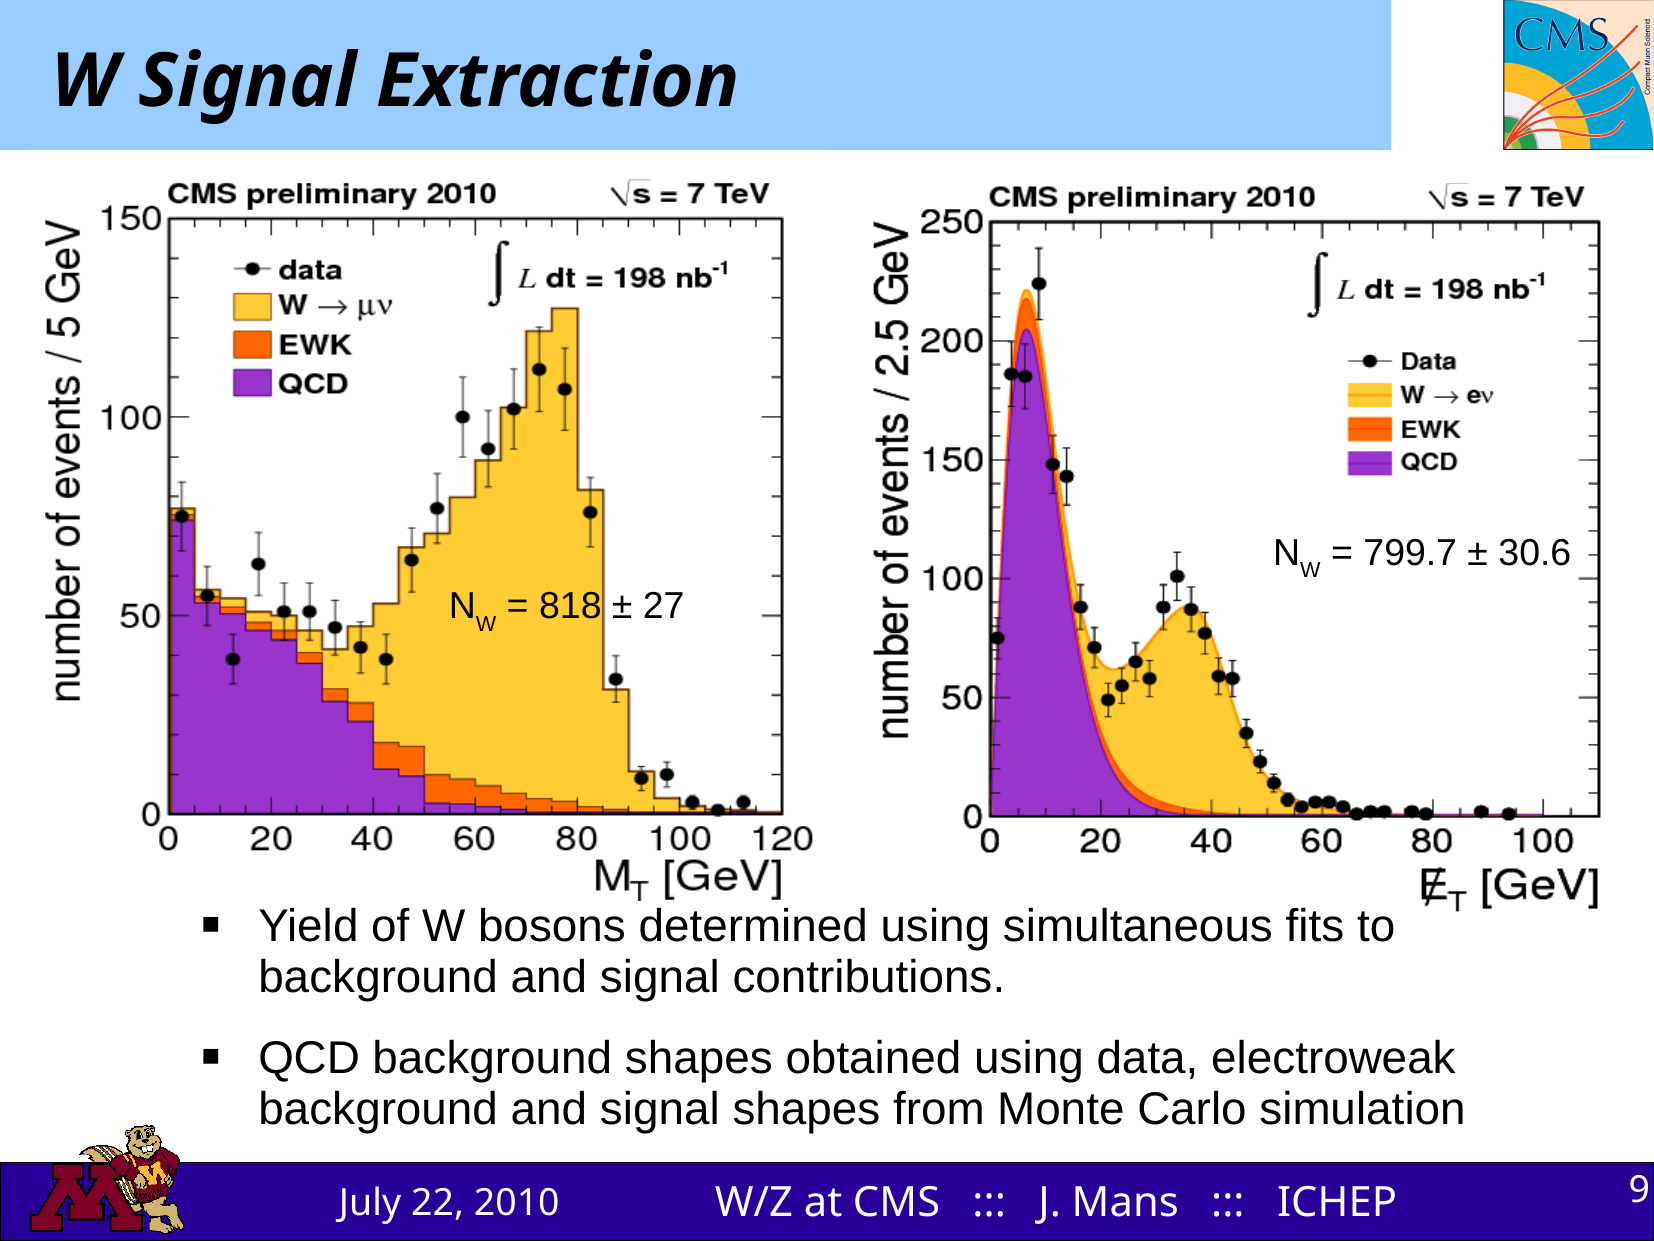

# W Signal Extraction
NW = 799.7 ± 30.6
NW = 818 ± 27
Yield of W bosons determined using simultaneous fits to background and signal contributions.
QCD background shapes obtained using data, electroweak background and signal shapes from Monte Carlo simulation
9
W/Z at CMS ::: J. Mans ::: ICHEP
July 22, 2010